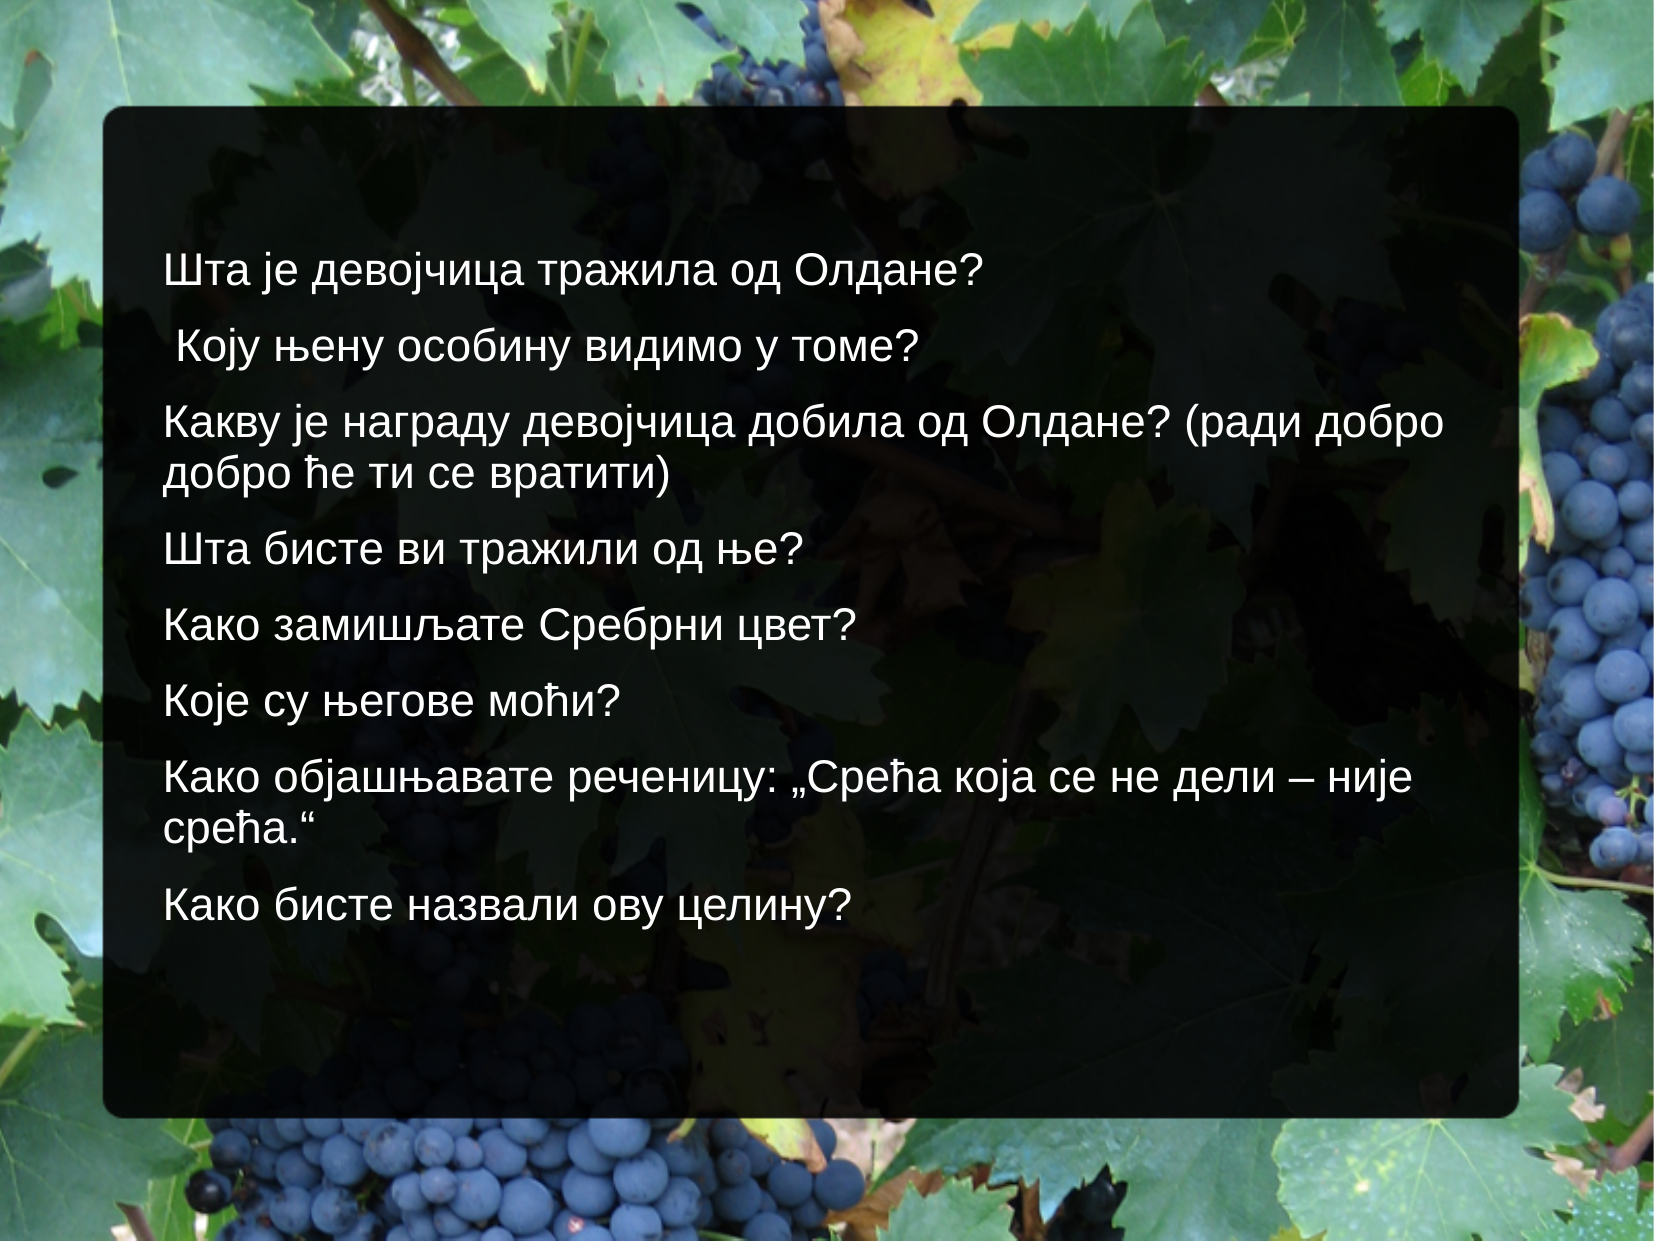

Шта је девојчица тражила од Олдане?
 Коју њену особину видимо у томе?
Какву је награду девојчица добила од Олдане? (ради добро добро ће ти се вратити)
Шта бисте ви тражили од ње?
Како замишљате Сребрни цвет?
Које су његове моћи?
Како објашњавате реченицу: „Срећа која се не дели – није срећа.“
Како бисте назвали ову целину?